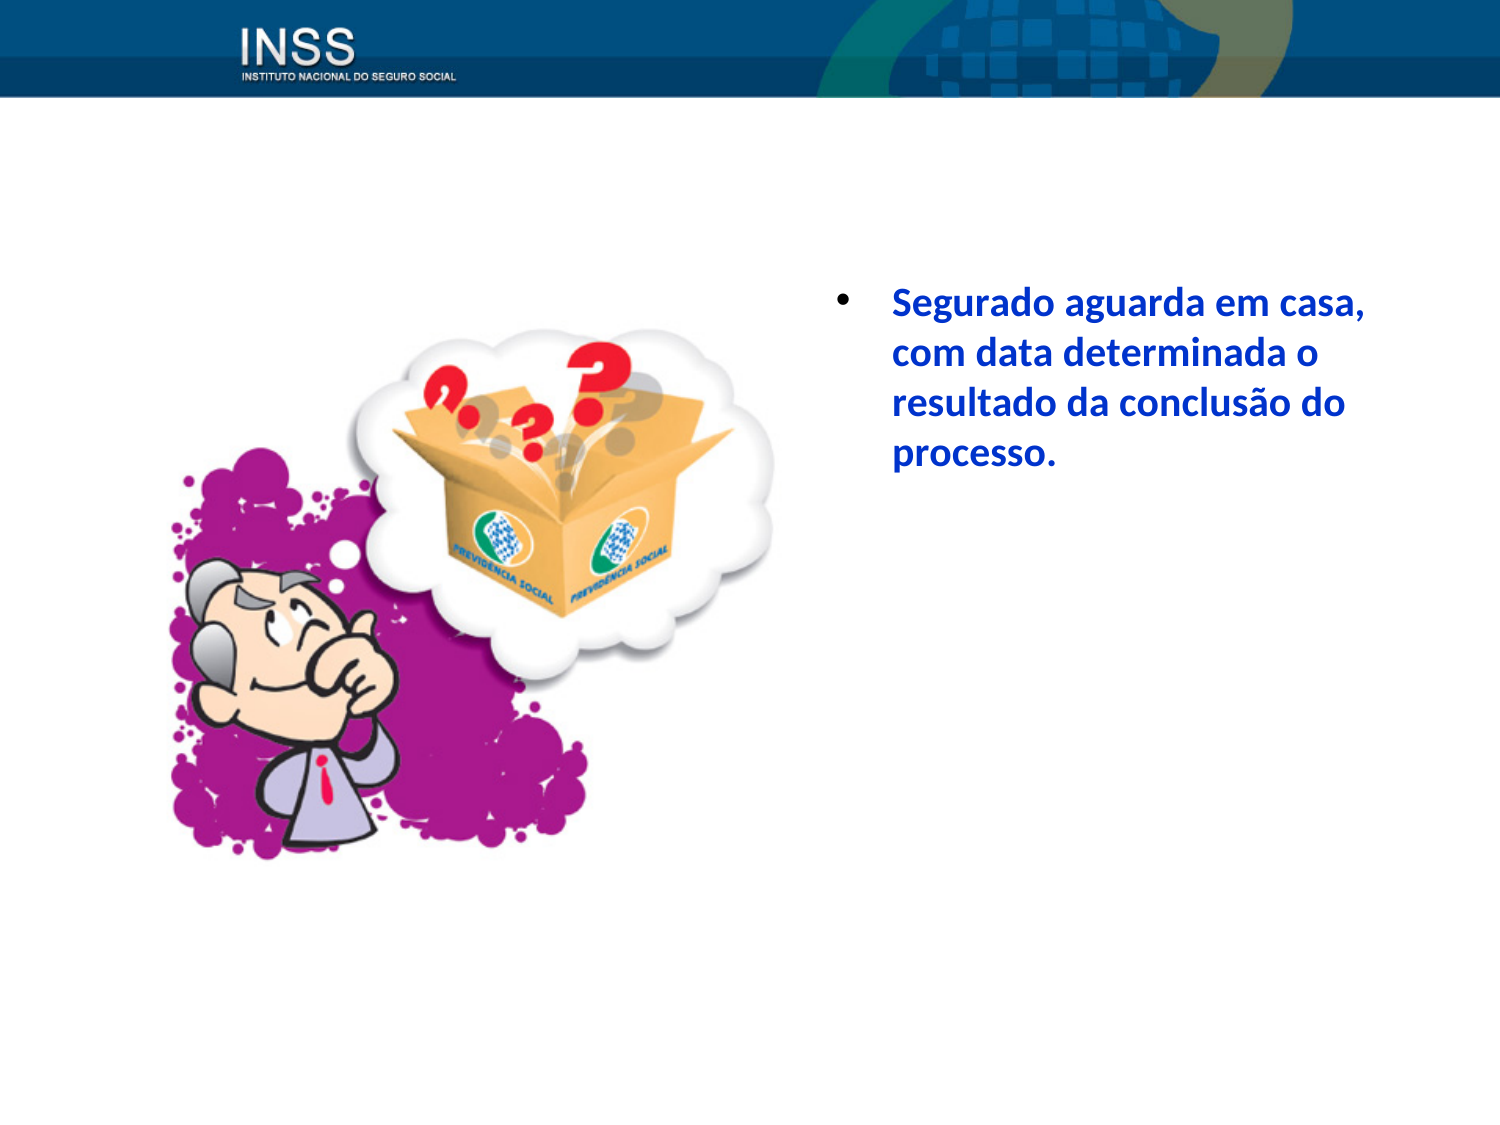

# Segurado aguarda em casa, com data determinada o resultado da conclusão do processo.